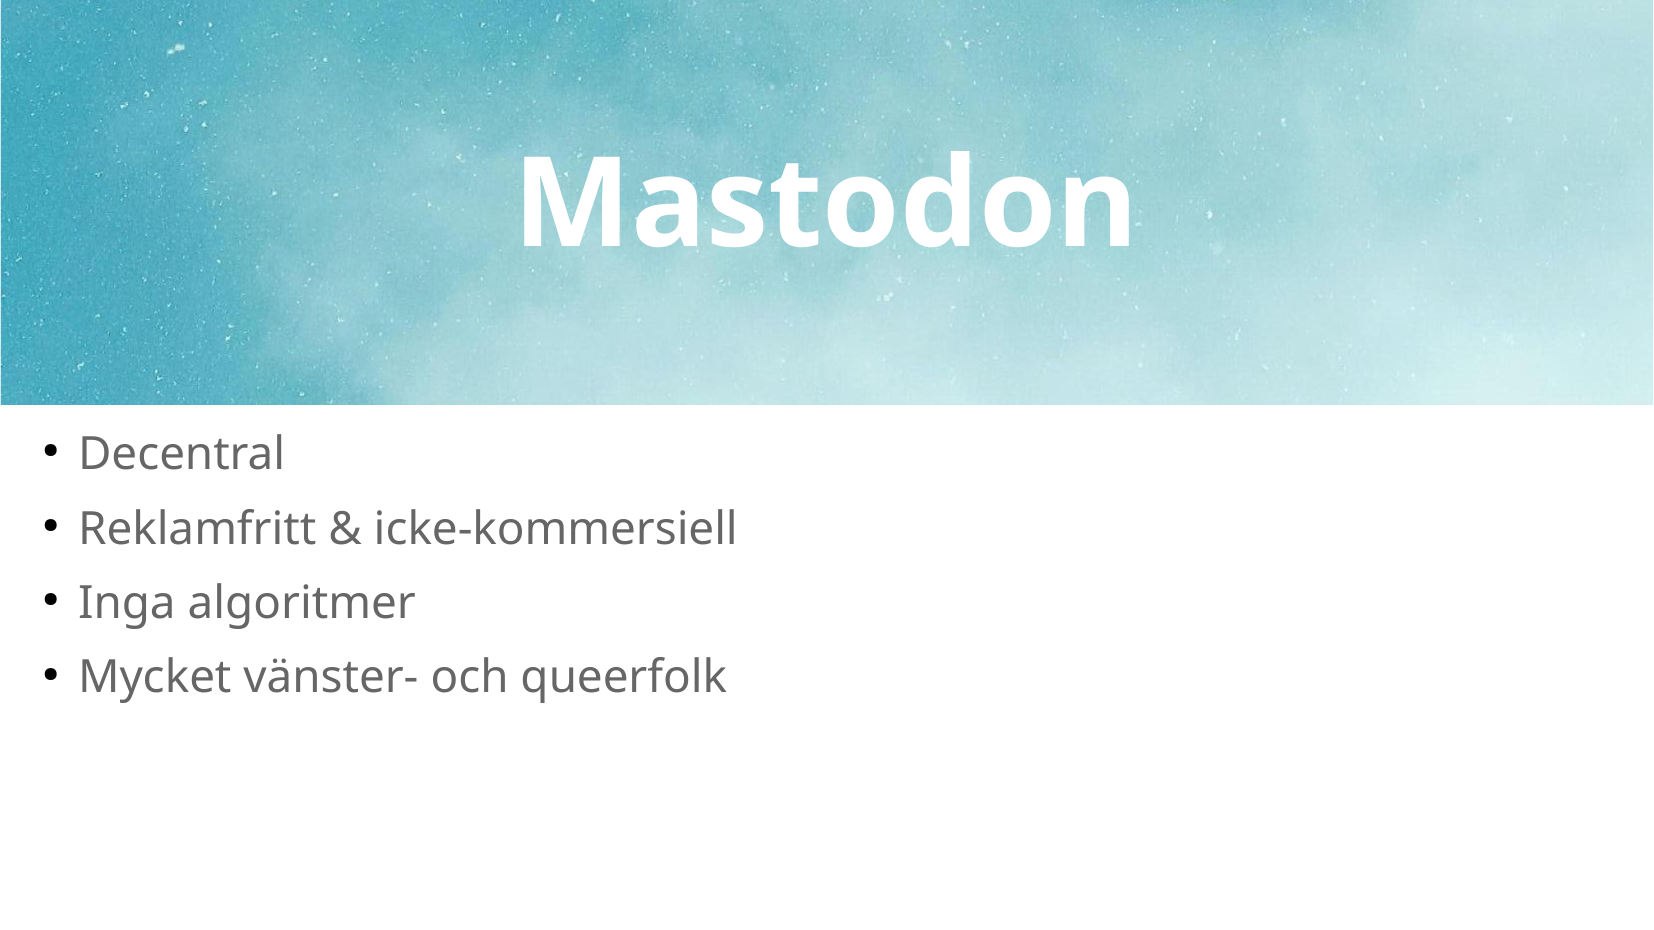

# Mastodon
Decentral
Reklamfritt & icke-kommersiell
Inga algoritmer
Mycket vänster- och queerfolk
Möjligt att vara anonym
Mänsklig moderation
Störst av de mindre, lite trendigt